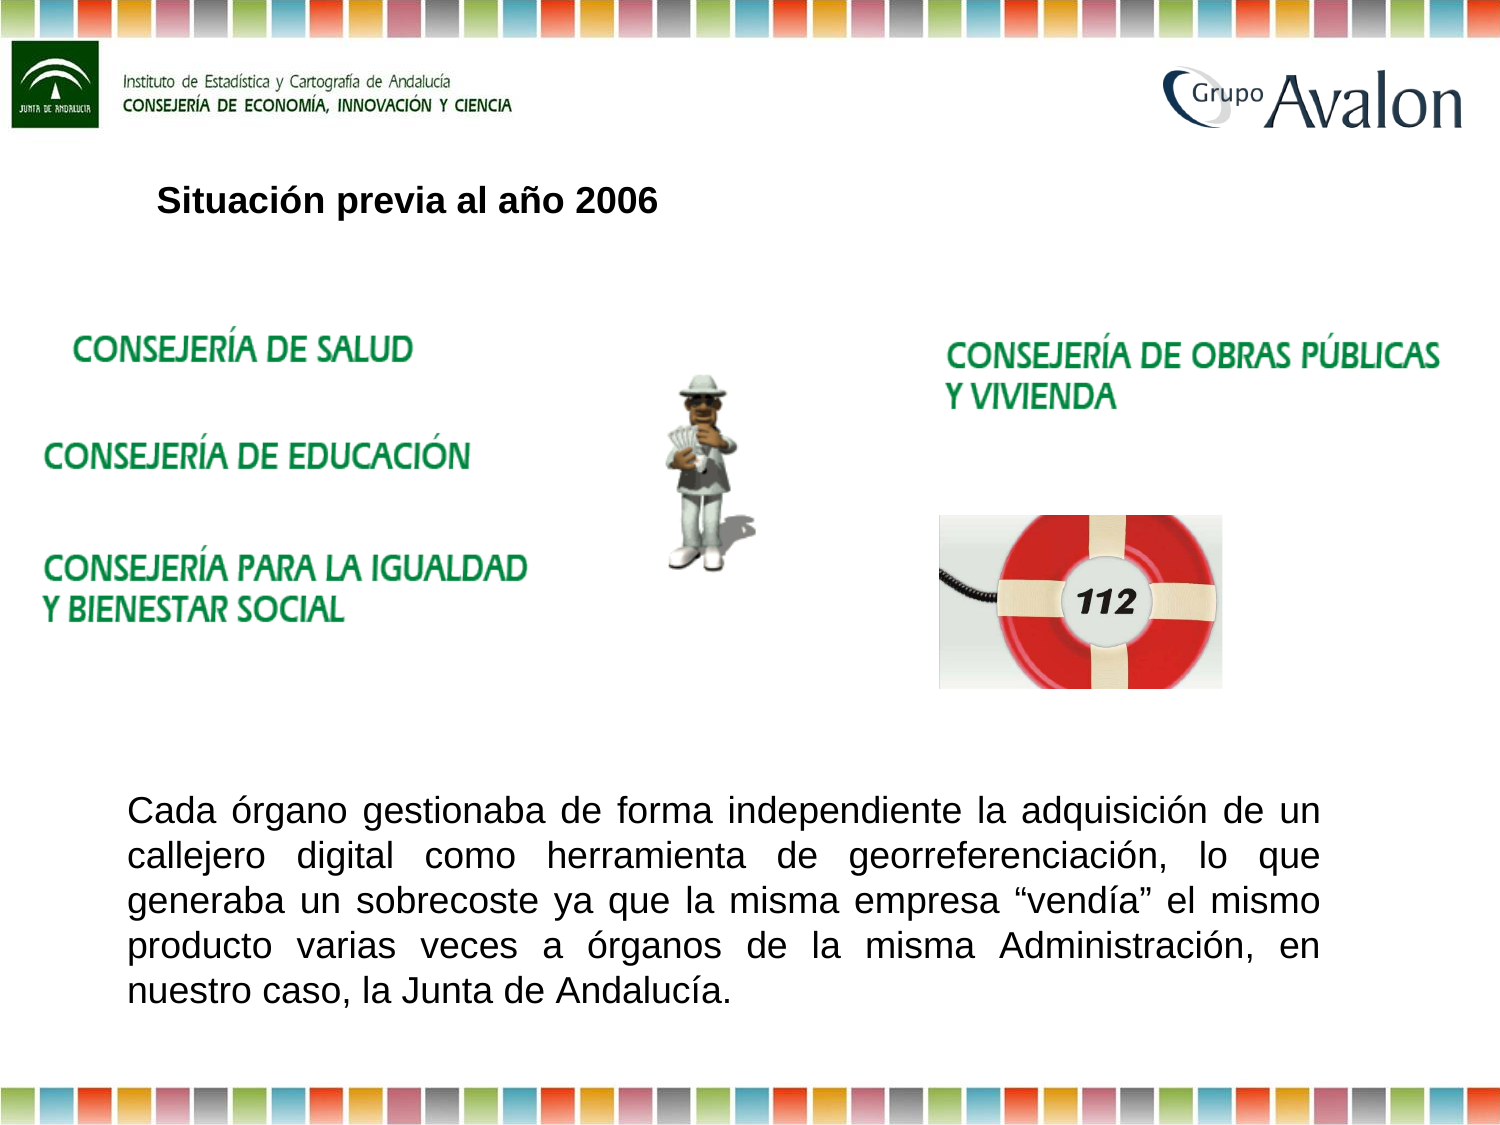

Situación previa al año 2006
Cada órgano gestionaba de forma independiente la adquisición de un callejero digital como herramienta de georreferenciación, lo que generaba un sobrecoste ya que la misma empresa “vendía” el mismo producto varias veces a órganos de la misma Administración, en nuestro caso, la Junta de Andalucía.